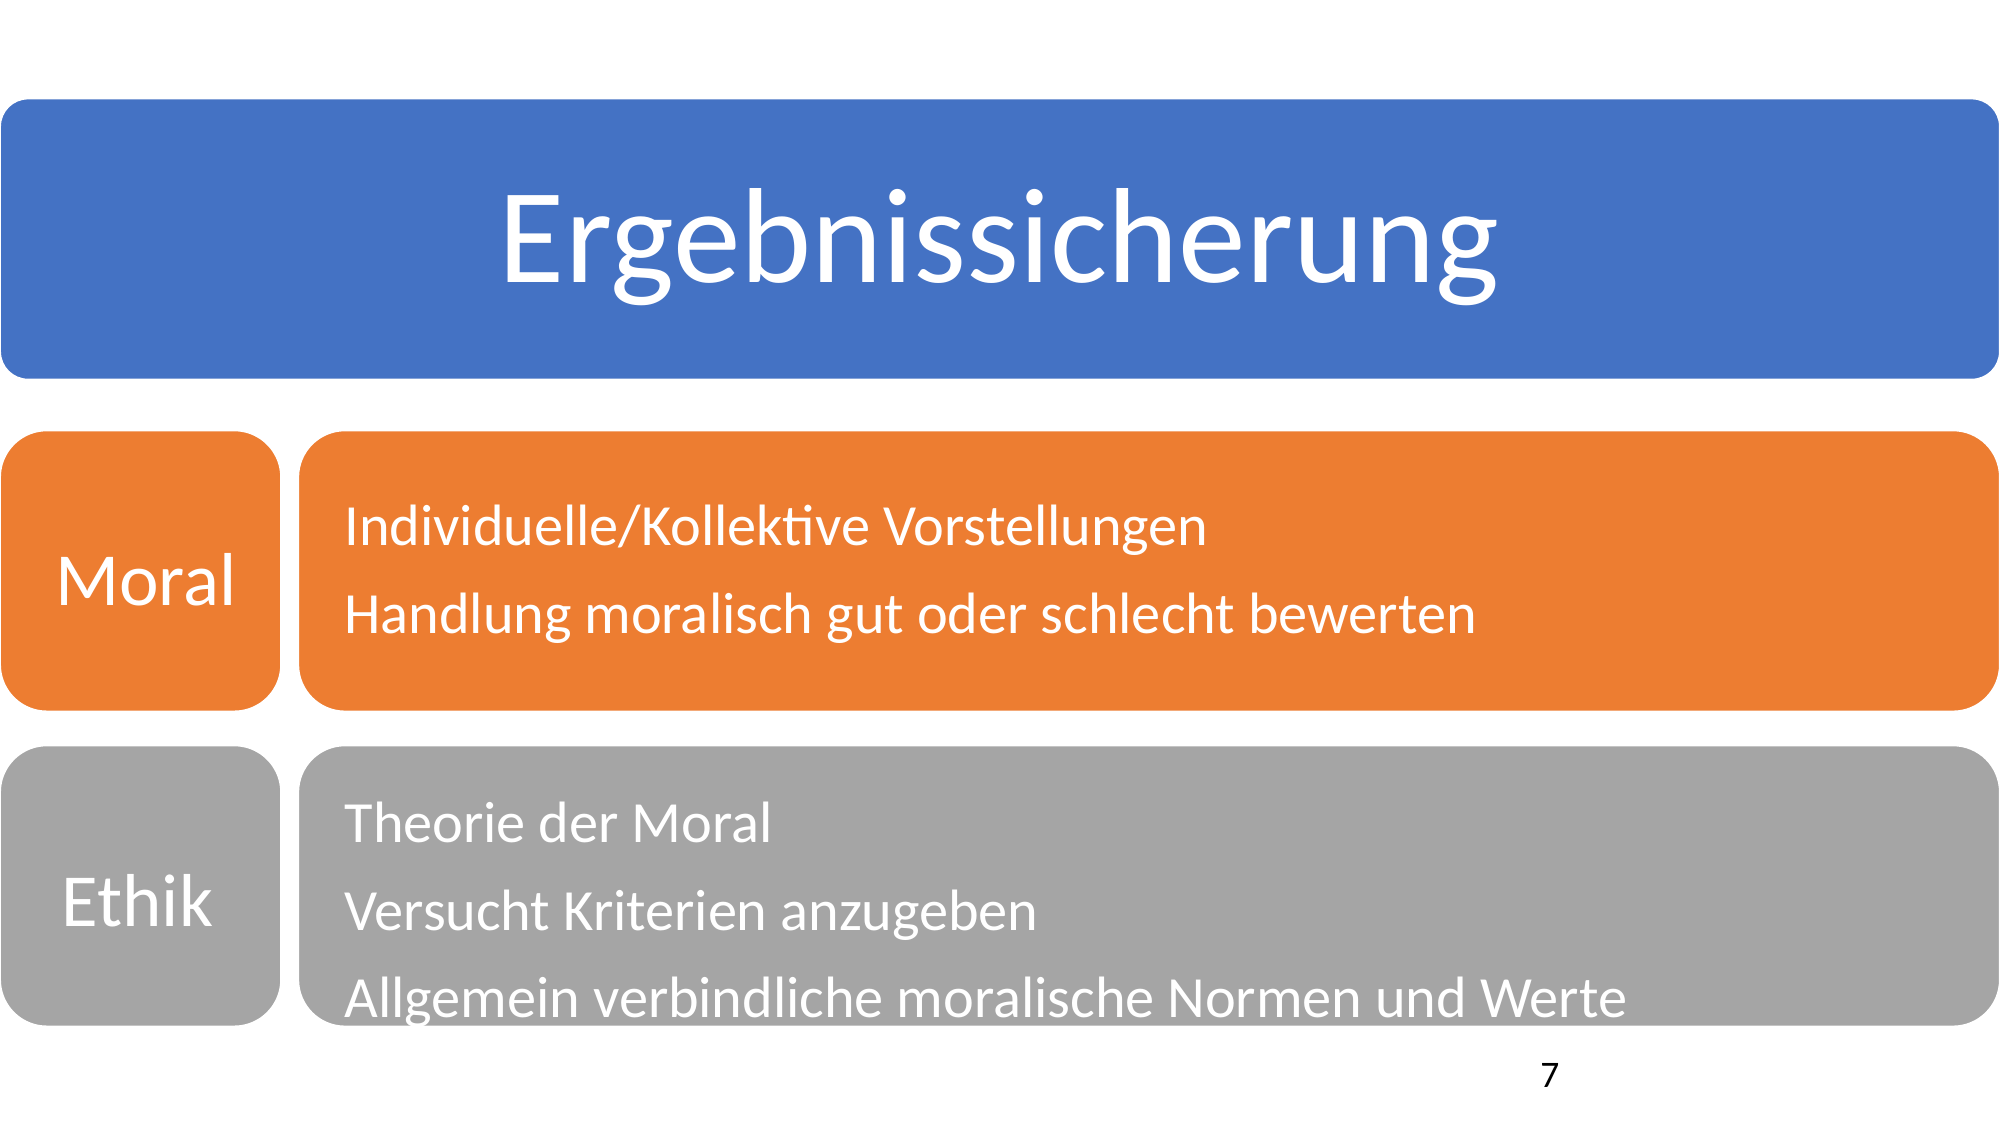

Ergebnissicherung
Individuelle/Kollektive Vorstellungen
Handlung moralisch gut oder schlecht bewerten
Theorie der Moral
Versucht Kriterien anzugeben
Allgemein verbindliche moralische Normen und Werte
Moral
Ethik
5